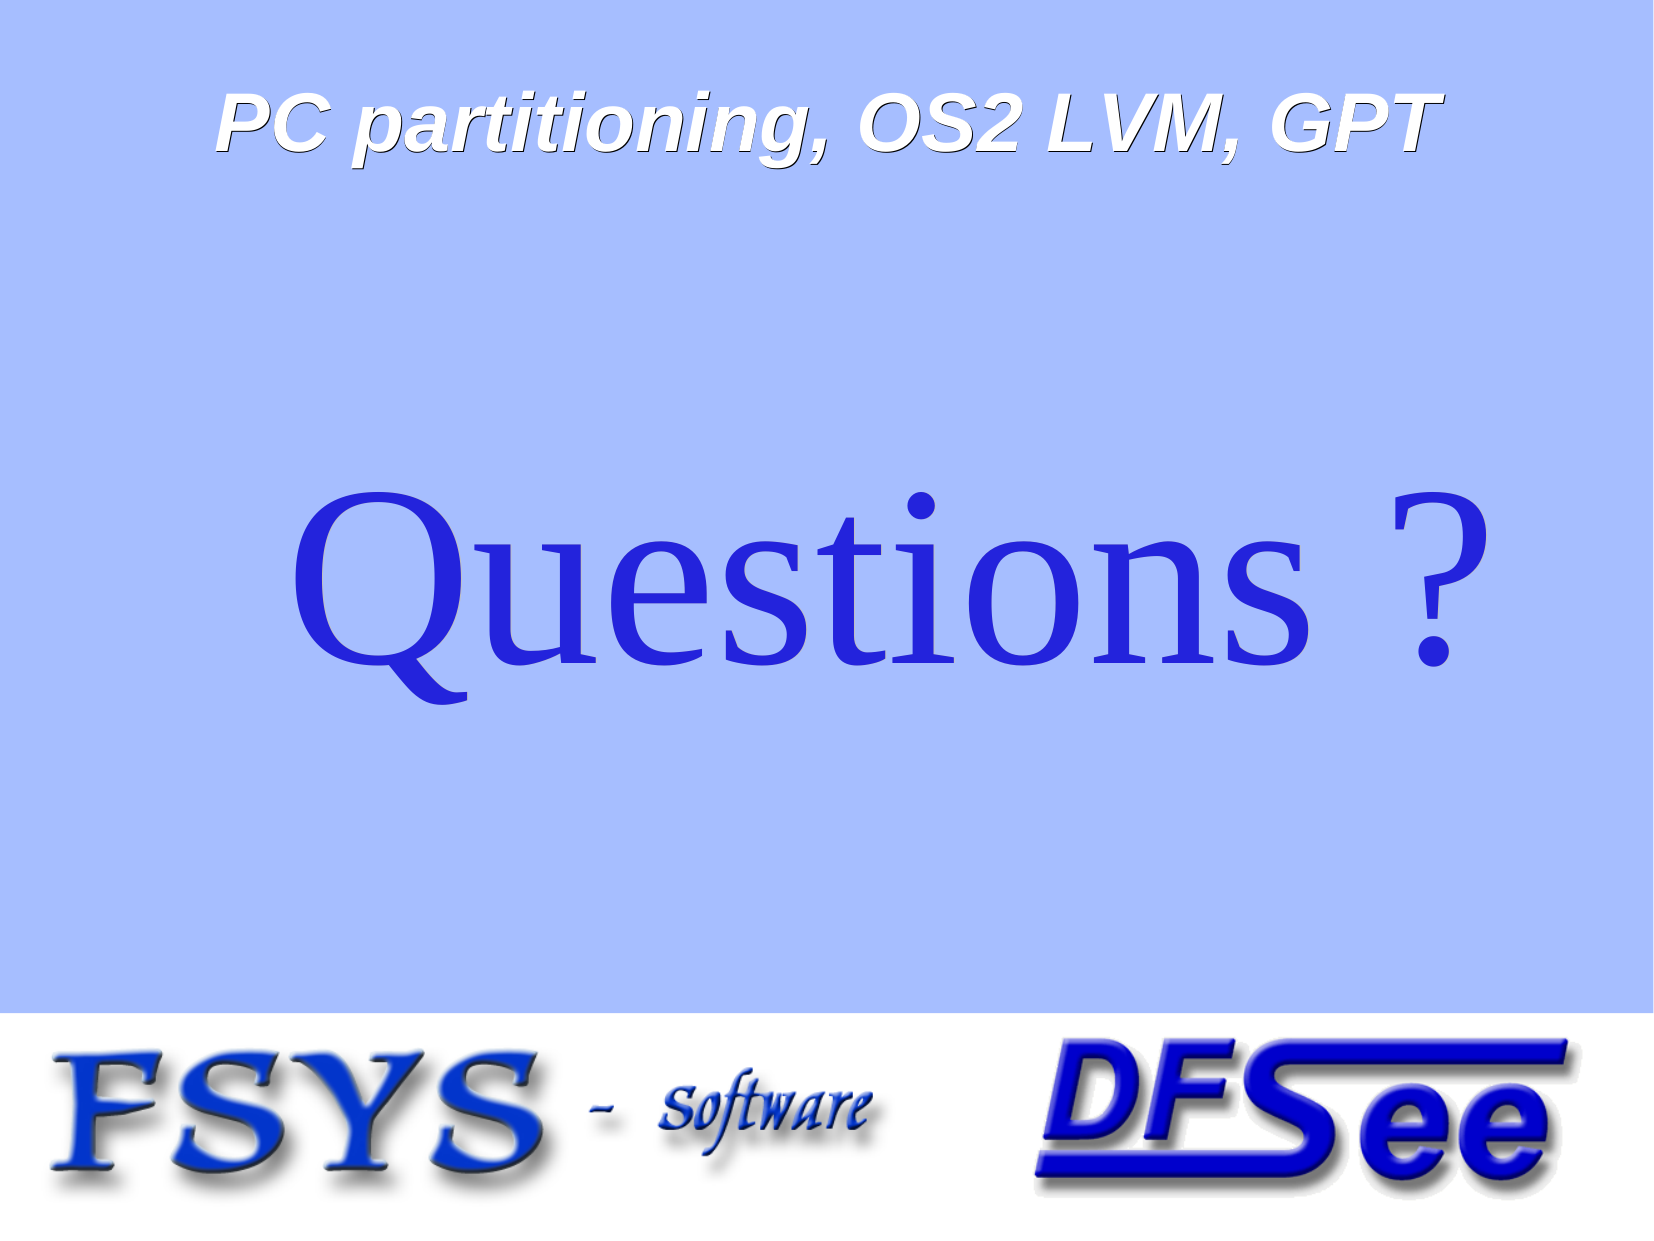

# PC partitioning, OS2 LVM, GPT
Questions ?